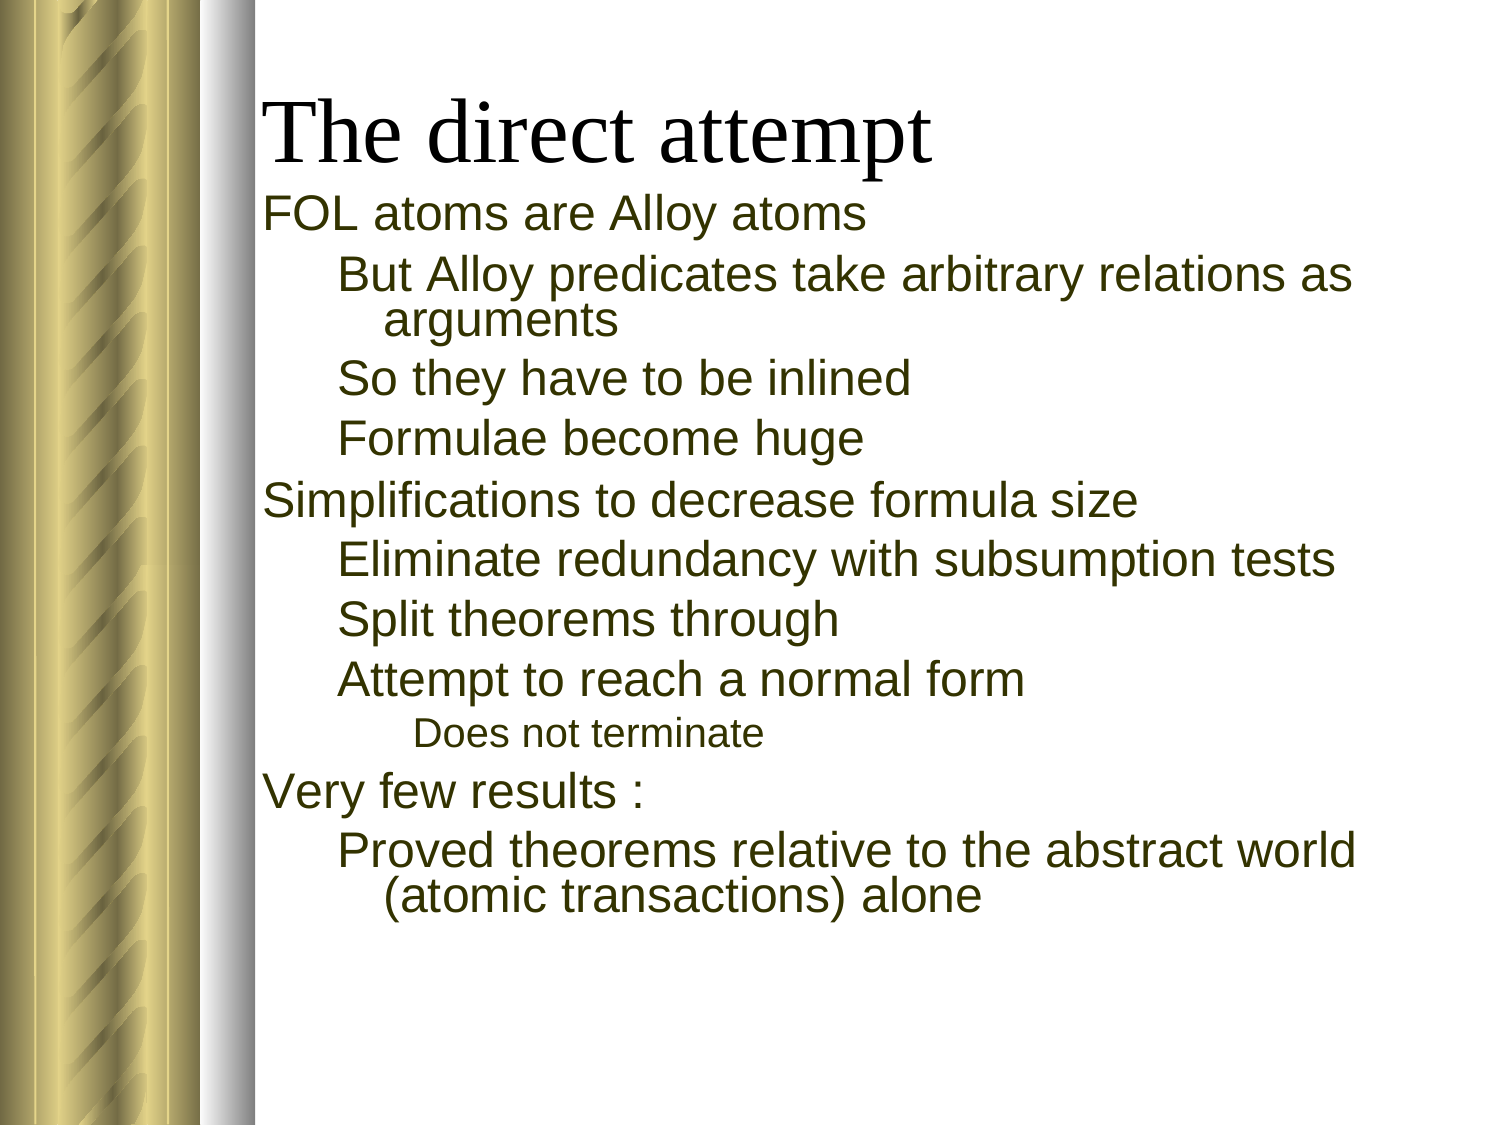

# The direct attempt
FOL atoms are Alloy atoms
But Alloy predicates take arbitrary relations as arguments
So they have to be inlined
Formulae become huge
Simplifications to decrease formula size
Eliminate redundancy with subsumption tests
Split theorems through
Attempt to reach a normal form
Does not terminate
Very few results :
Proved theorems relative to the abstract world (atomic transactions) alone